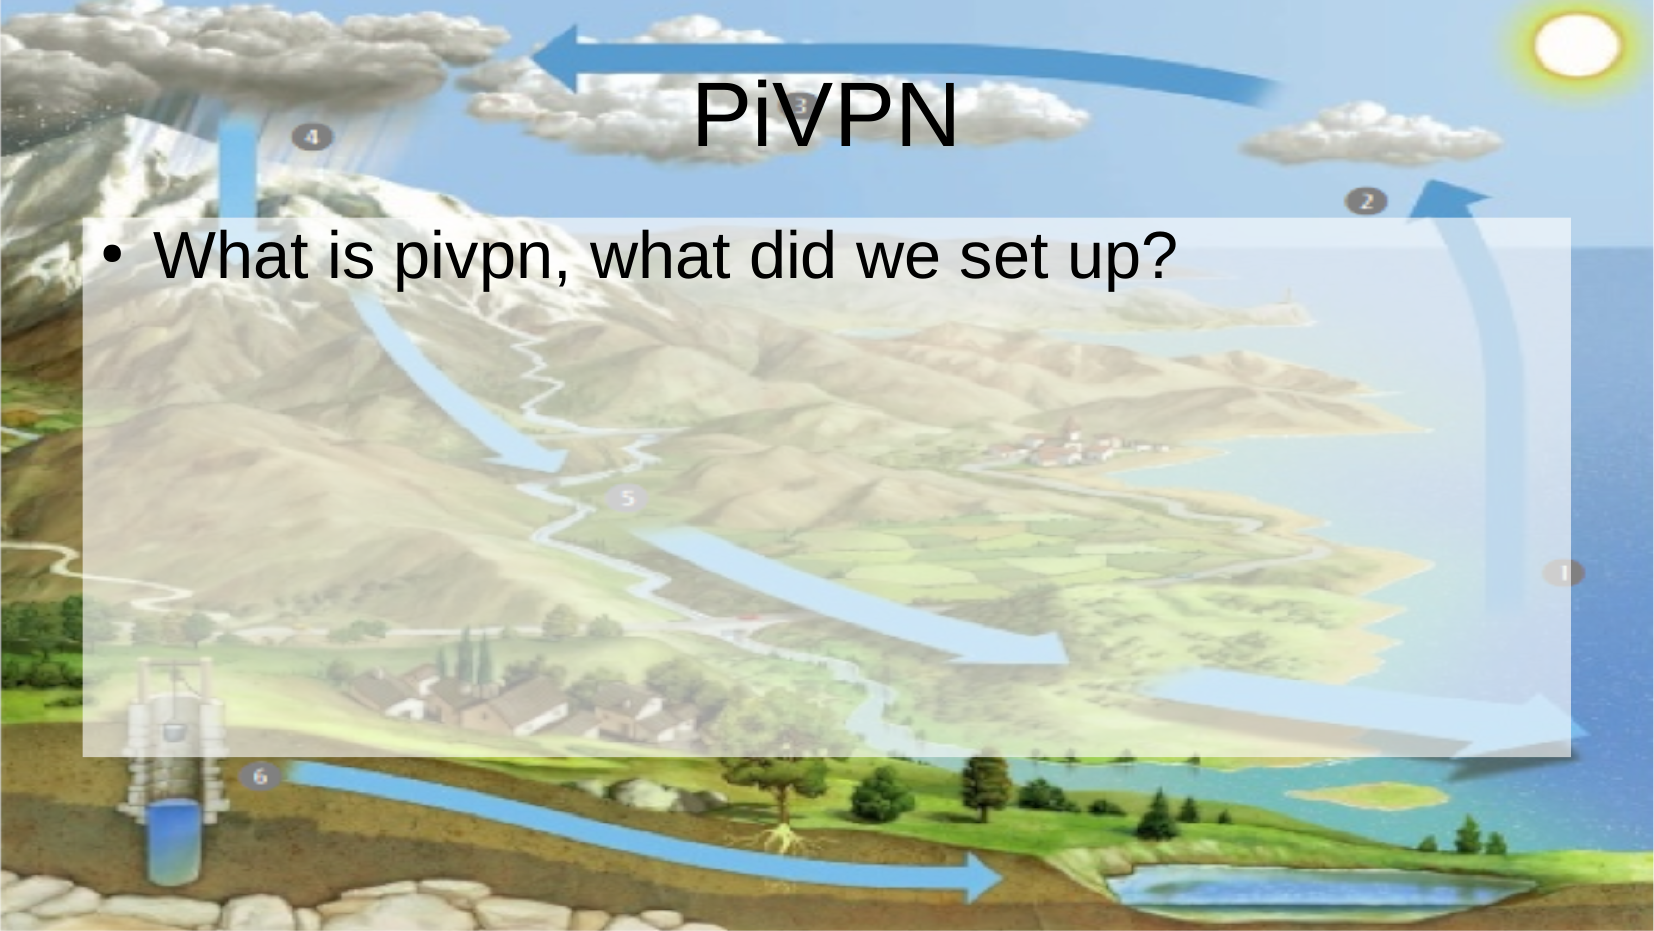

# PiVPN
What is pivpn, what did we set up?